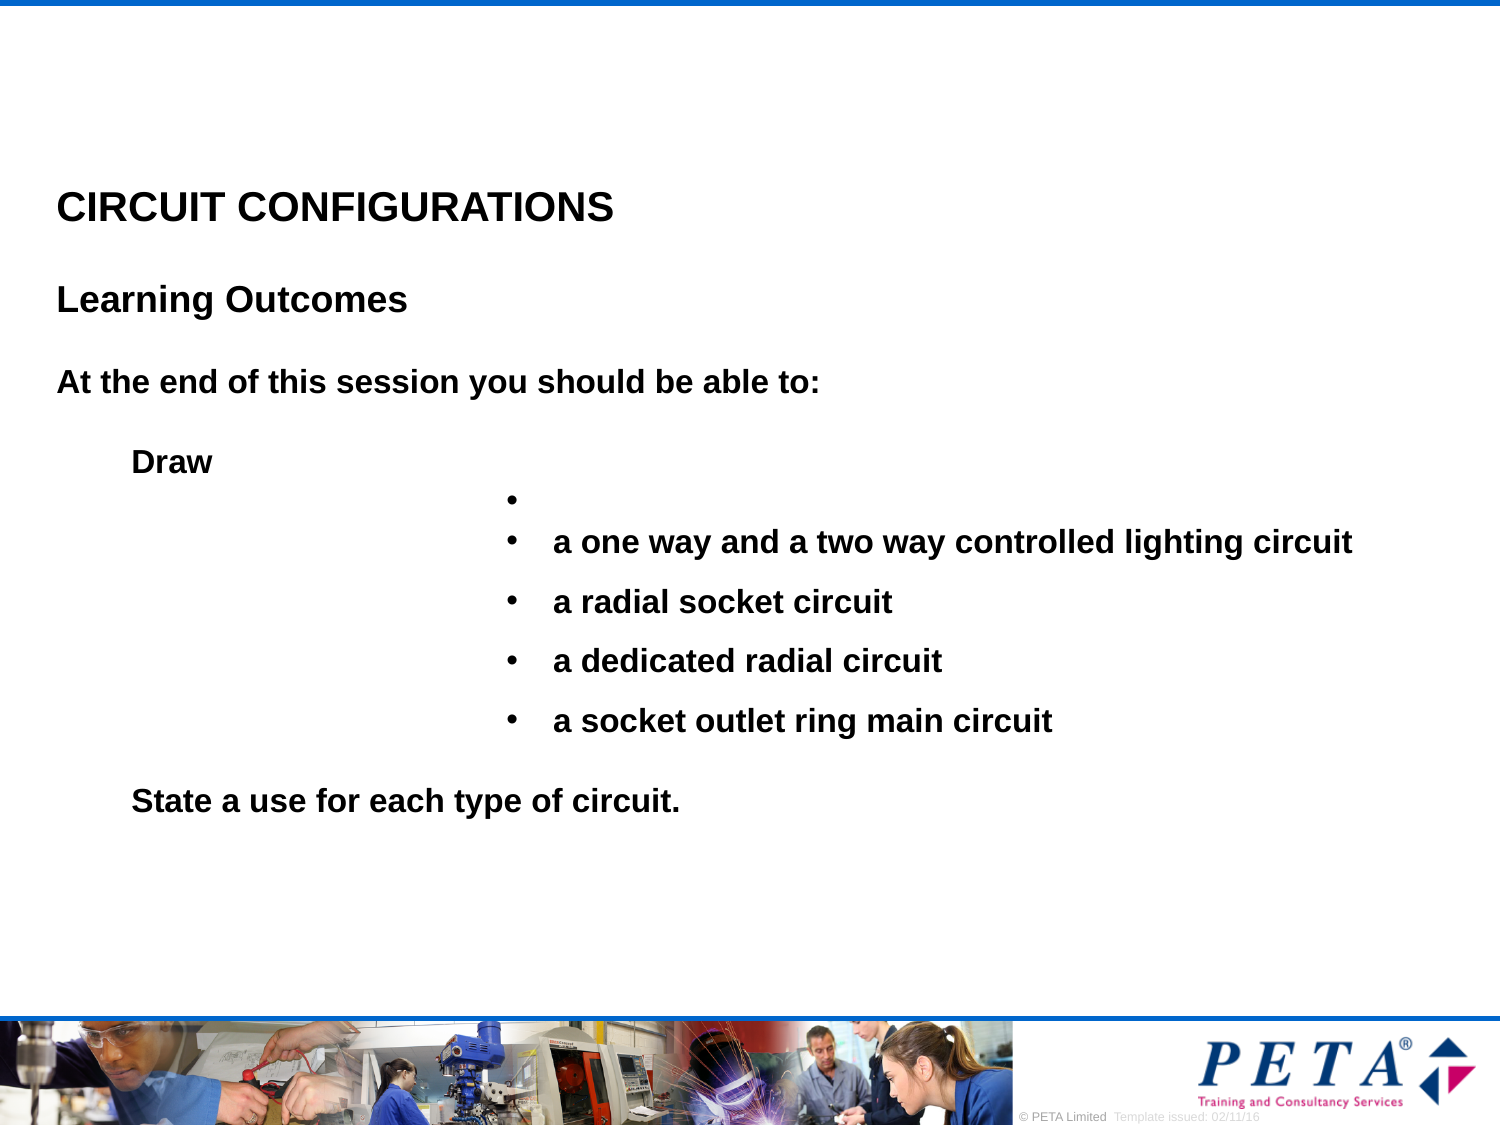

CIRCUIT CONFIGURATIONS
Learning Outcomes
At the end of this session you should be able to:
	Draw
a one way and a two way controlled lighting circuit
a radial socket circuit
a dedicated radial circuit
a socket outlet ring main circuit
	State a use for each type of circuit.